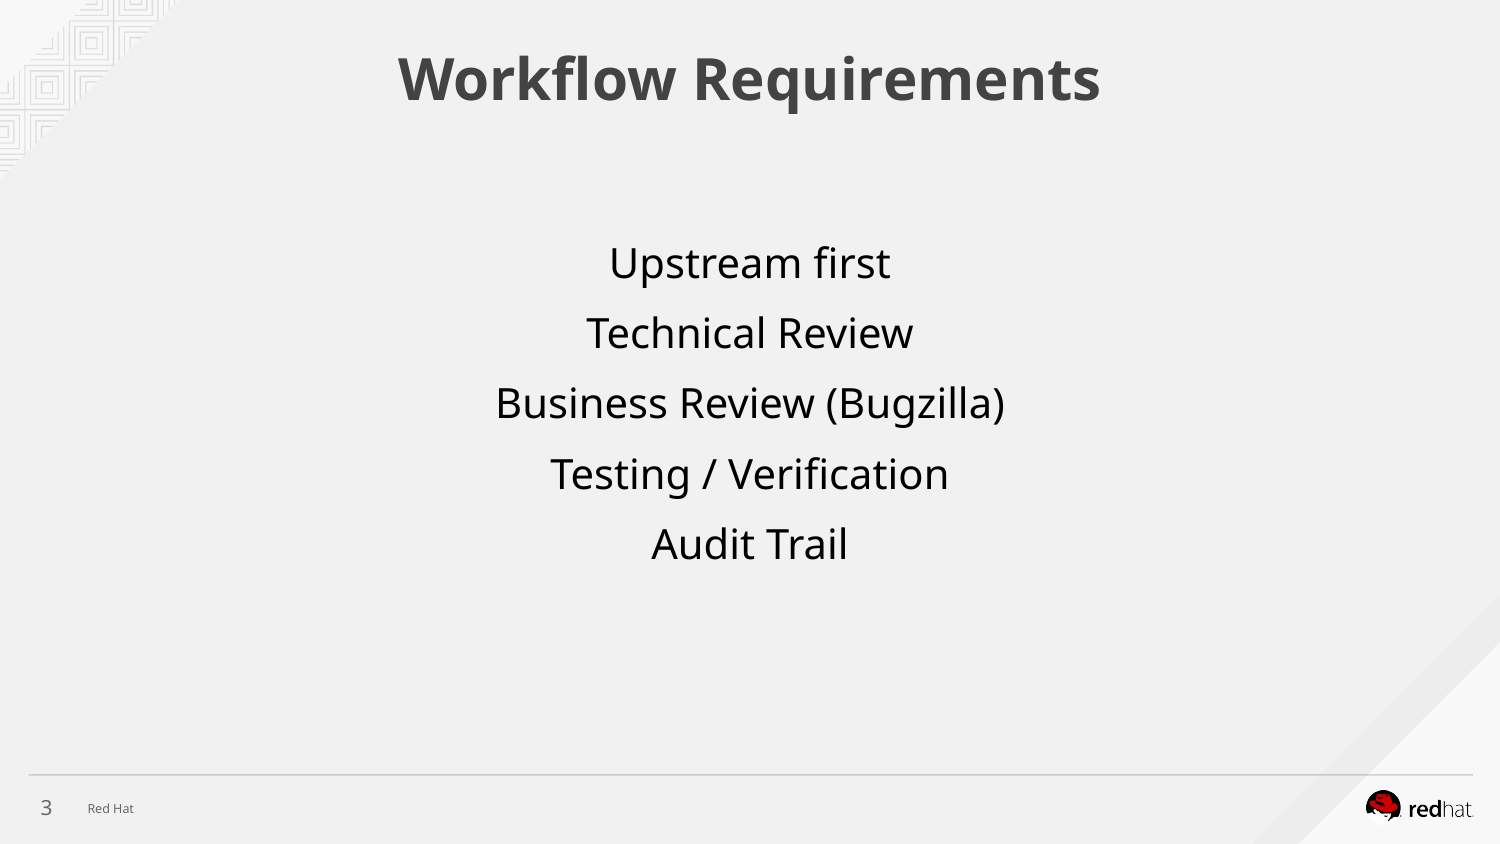

Workflow Requirements
# Upstream first
Technical Review
Business Review (Bugzilla)
Testing / Verification
Audit Trail